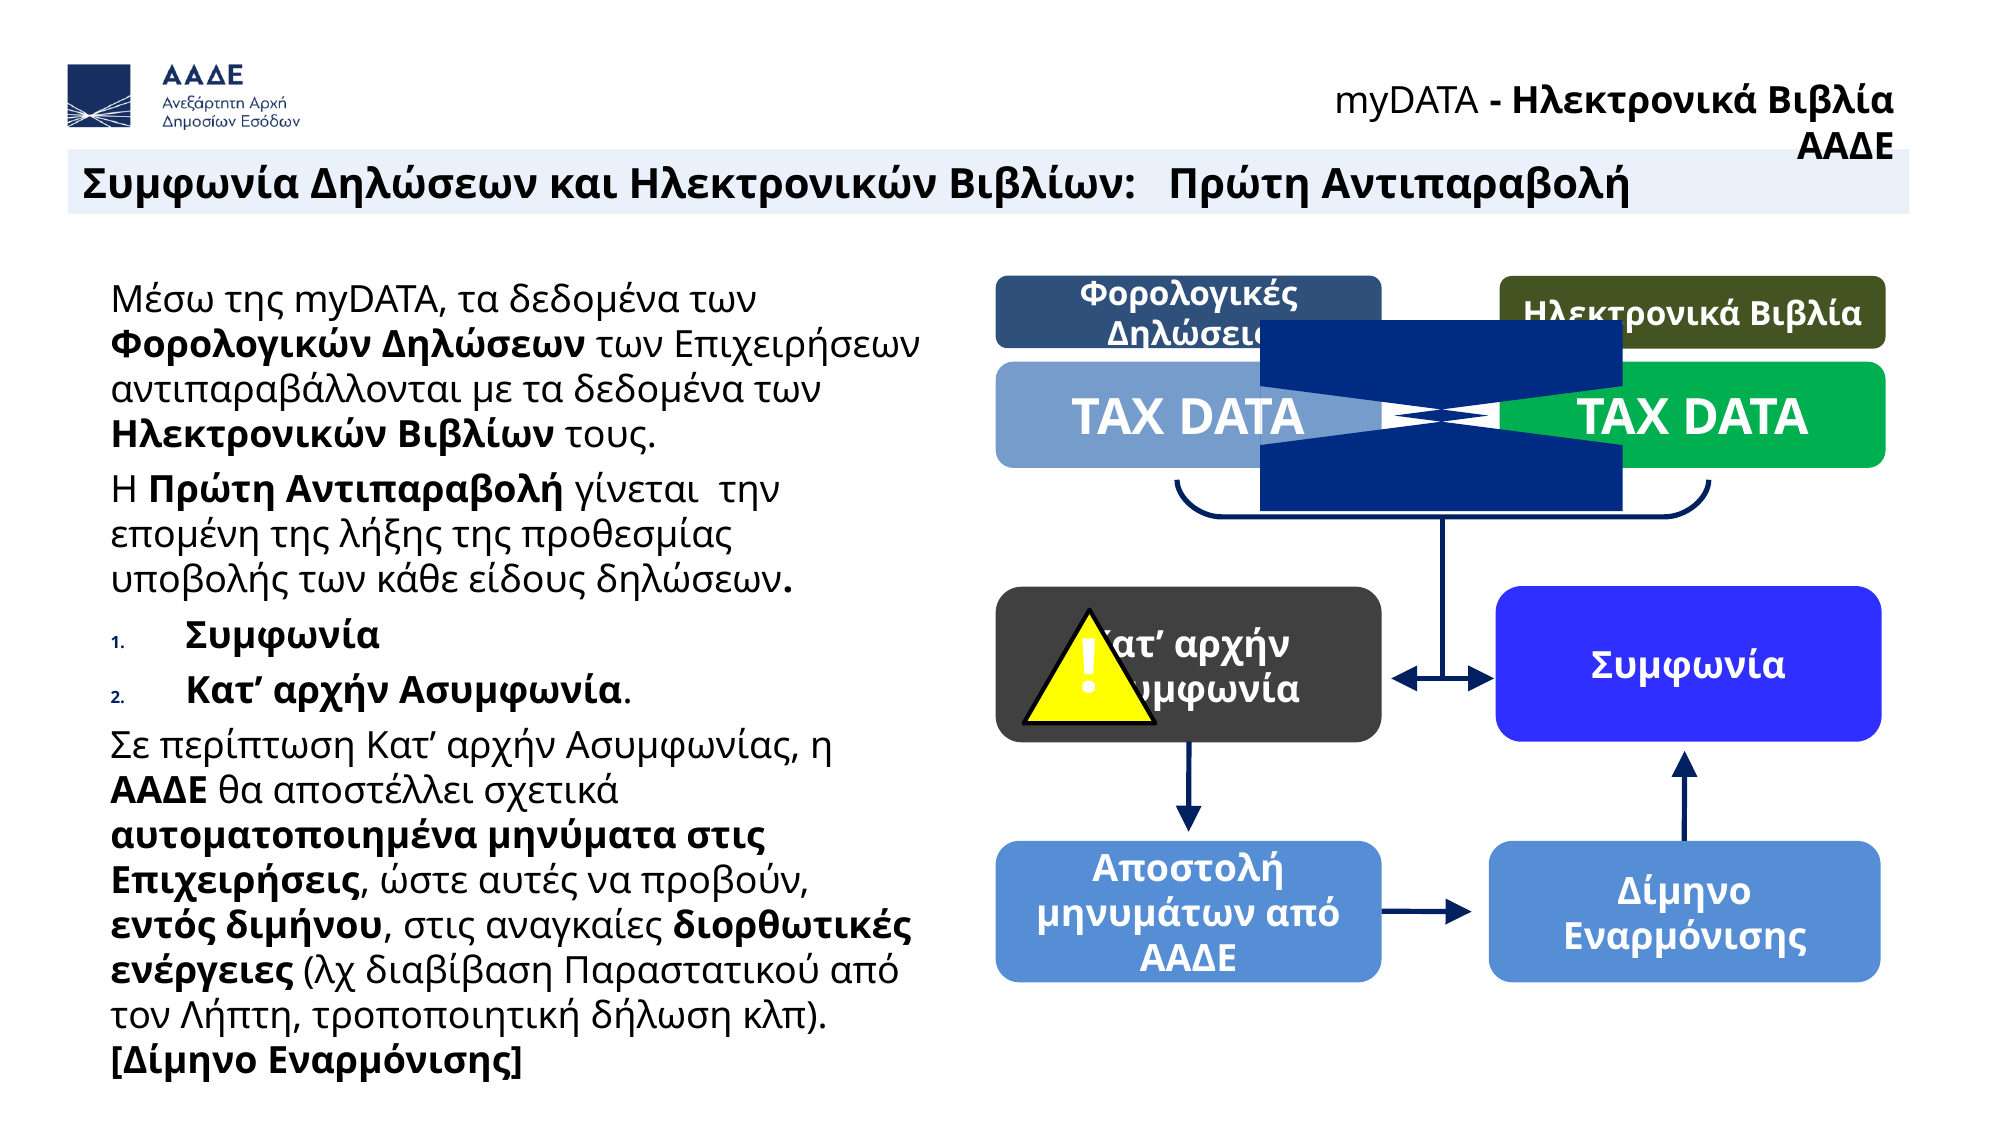

myDATA - Ηλεκτρονικά Βιβλία ΑΑΔΕ
Συμφωνία Δηλώσεων και Ηλεκτρονικών Βιβλίων: Πρώτη Αντιπαραβολή
Μέσω της myDATA, τα δεδομένα των Φορολογικών Δηλώσεων των Επιχειρήσεων αντιπαραβάλλονται με τα δεδομένα των Ηλεκτρονικών Βιβλίων τους.
Η Πρώτη Αντιπαραβολή γίνεται την επομένη της λήξης της προθεσμίας υποβολής των κάθε είδους δηλώσεων.
Συμφωνία
Κατ’ αρχήν Ασυμφωνία.
Σε περίπτωση Κατ’ αρχήν Ασυμφωνίας, η ΑΑΔΕ θα αποστέλλει σχετικά αυτοματοποιημένα μηνύματα στις Επιχειρήσεις, ώστε αυτές να προβούν, εντός διμήνου, στις αναγκαίες διορθωτικές ενέργειες (λχ διαβίβαση Παραστατικού από τον Λήπτη, τροποποιητική δήλωση κλπ). [Δίμηνο Εναρμόνισης]
Φορολογικές Δηλώσεις
Ηλεκτρονικά Βιβλία
TAX DATA
TAX DATA
Συμφωνία
Κατ’ αρχήν
Ασυμφωνία
!
Αποστολή μηνυμάτων από ΑΑΔΕ
Δίμηνο Εναρμόνισης